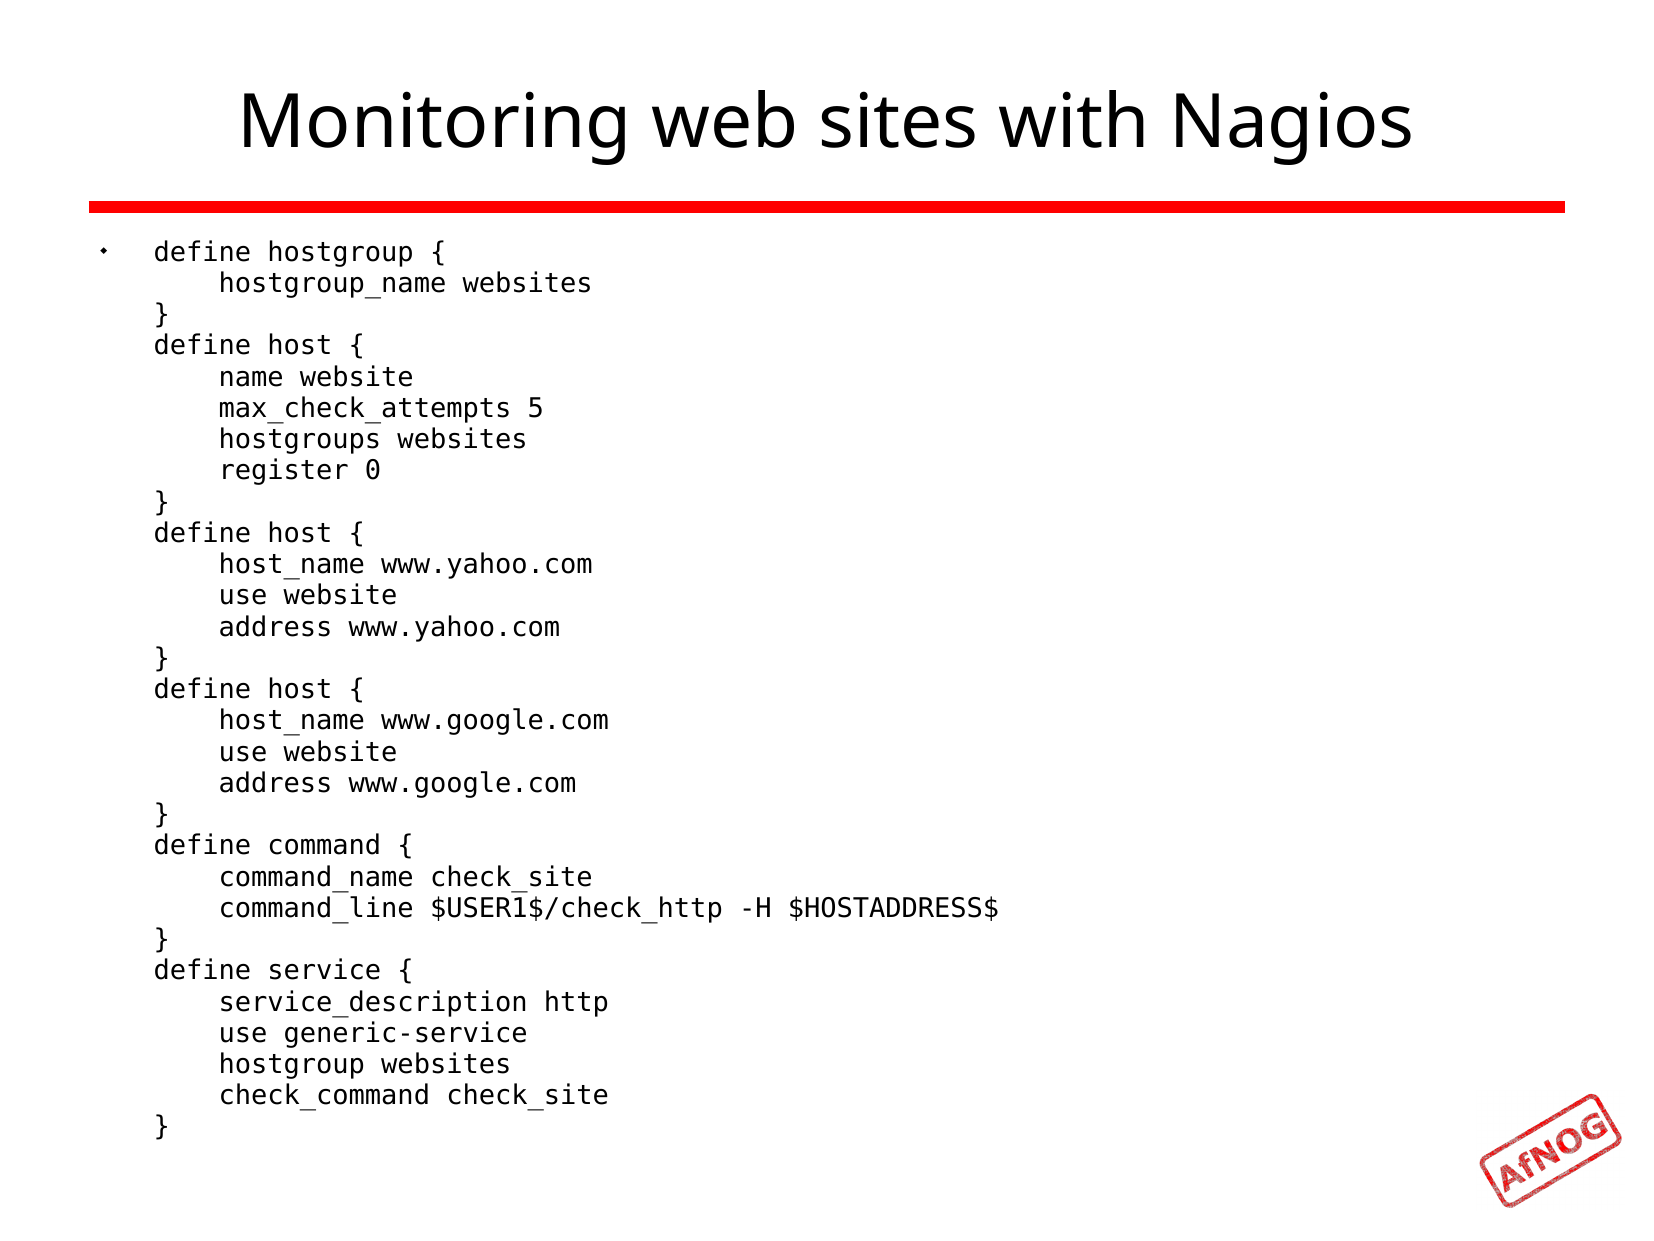

# Monitoring web sites with Nagios
define hostgroup {
 hostgroup_name websites
}
define host {
 name website
 max_check_attempts 5
 hostgroups websites
 register 0
}
define host {
 host_name www.yahoo.com
 use website
 address www.yahoo.com
}
define host {
 host_name www.google.com
 use website
 address www.google.com
}
define command {
 command_name check_site
 command_line $USER1$/check_http -H $HOSTADDRESS$
}
define service {
 service_description http
 use generic-service
 hostgroup websites
 check_command check_site
}